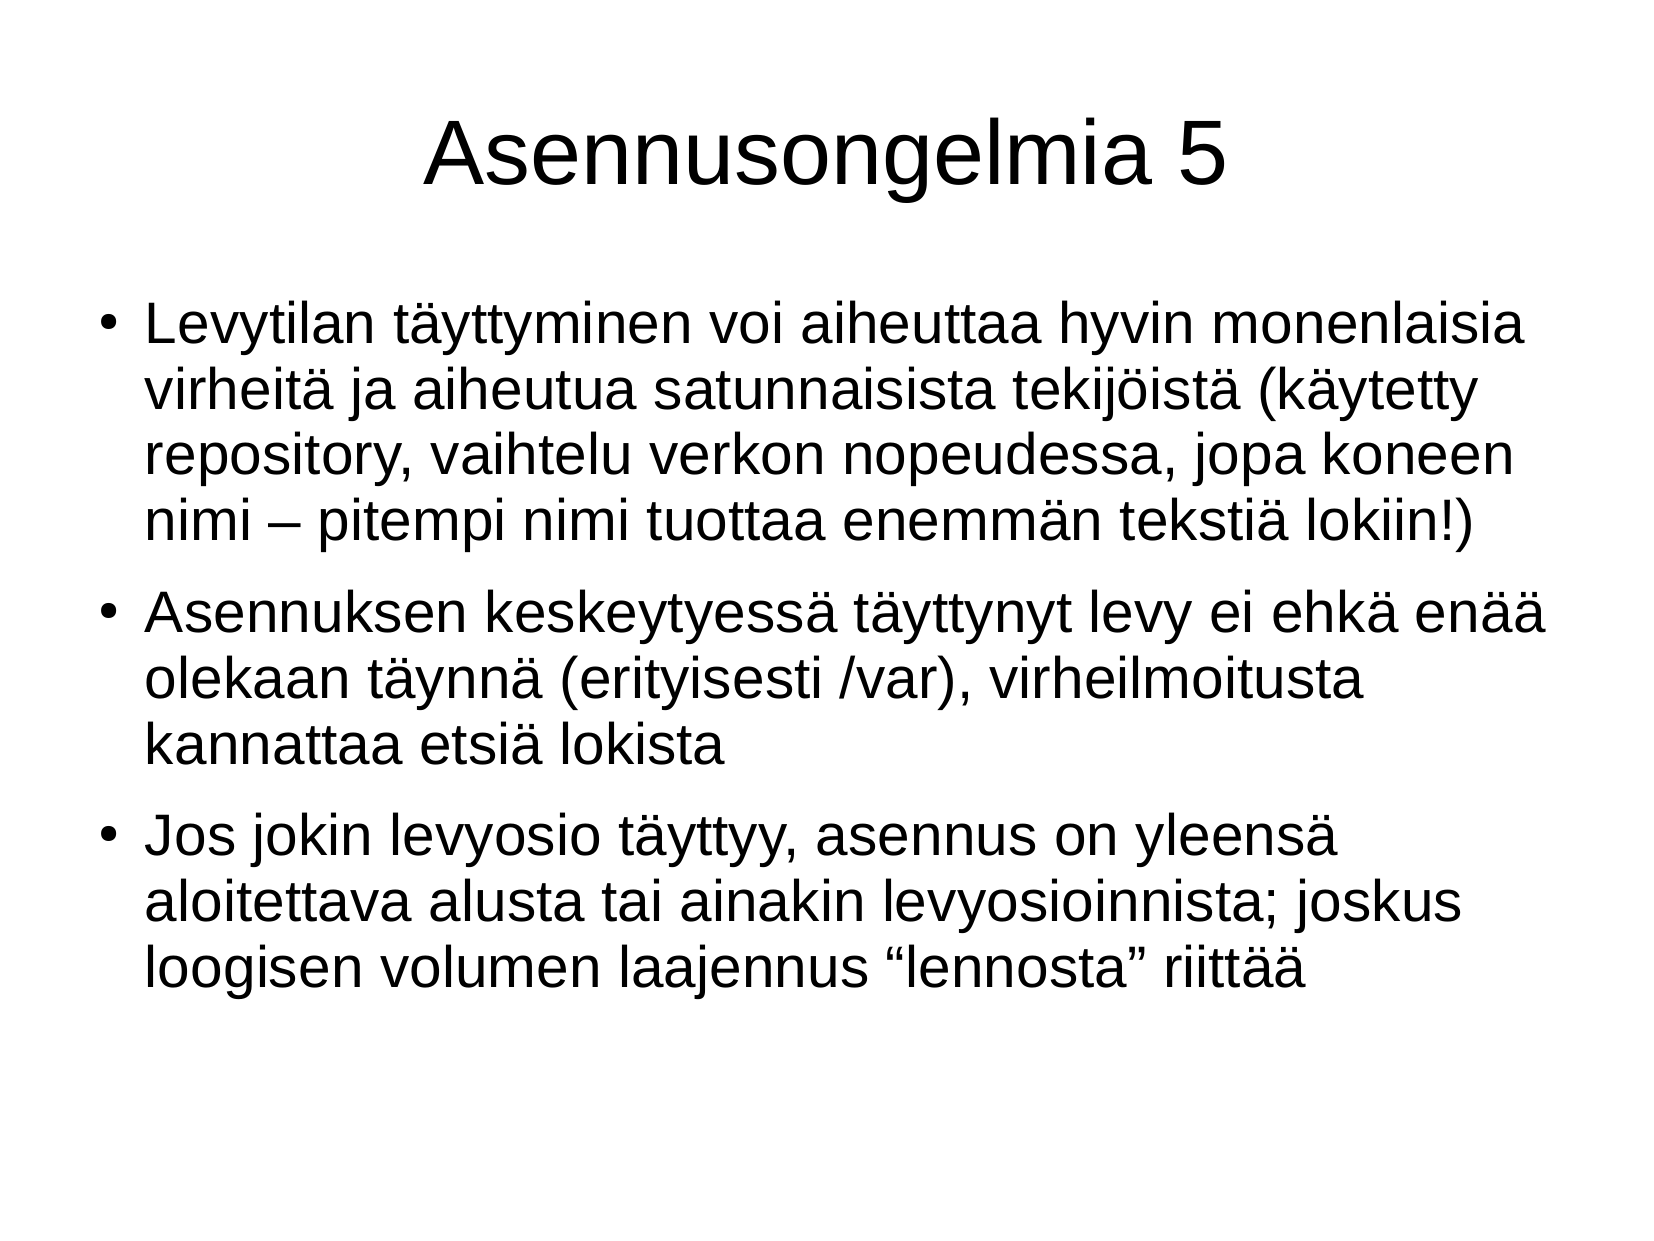

# Asennusongelmia 5
Levytilan täyttyminen voi aiheuttaa hyvin monenlaisia virheitä ja aiheutua satunnaisista tekijöistä (käytetty repository, vaihtelu verkon nopeudessa, jopa koneen nimi – pitempi nimi tuottaa enemmän tekstiä lokiin!)
Asennuksen keskeytyessä täyttynyt levy ei ehkä enää olekaan täynnä (erityisesti /var), virheilmoitusta kannattaa etsiä lokista
Jos jokin levyosio täyttyy, asennus on yleensä aloitettava alusta tai ainakin levyosioinnista; joskus loogisen volumen laajennus “lennosta” riittää